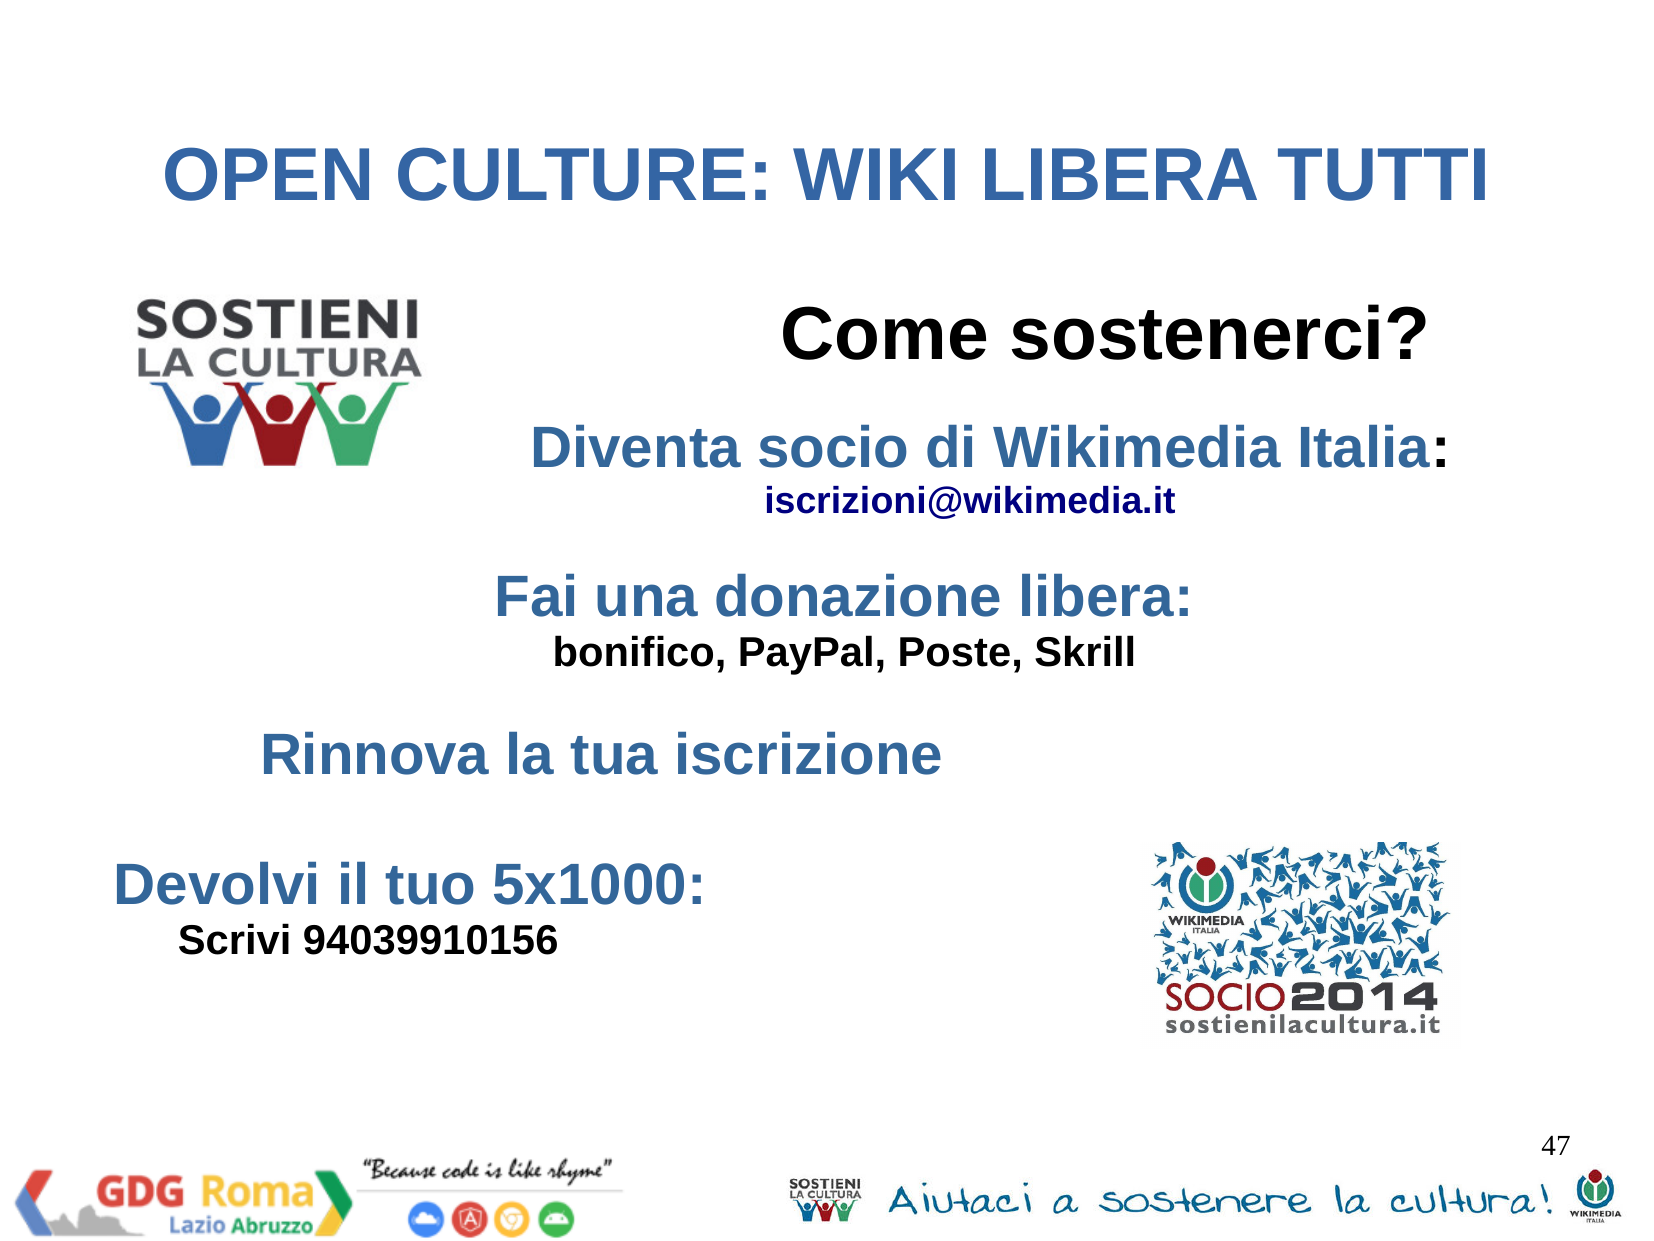

# OPEN CULTURE: WIKI LIBERA TUTTI
Come sostenerci?
 Diventa socio di Wikimedia Italia:
 iscrizioni@wikimedia.it
Fai una donazione libera:
bonifico, PayPal, Poste, Skrill
 Rinnova la tua iscrizione
 Devolvi il tuo 5x1000:
 Scrivi 94039910156
47